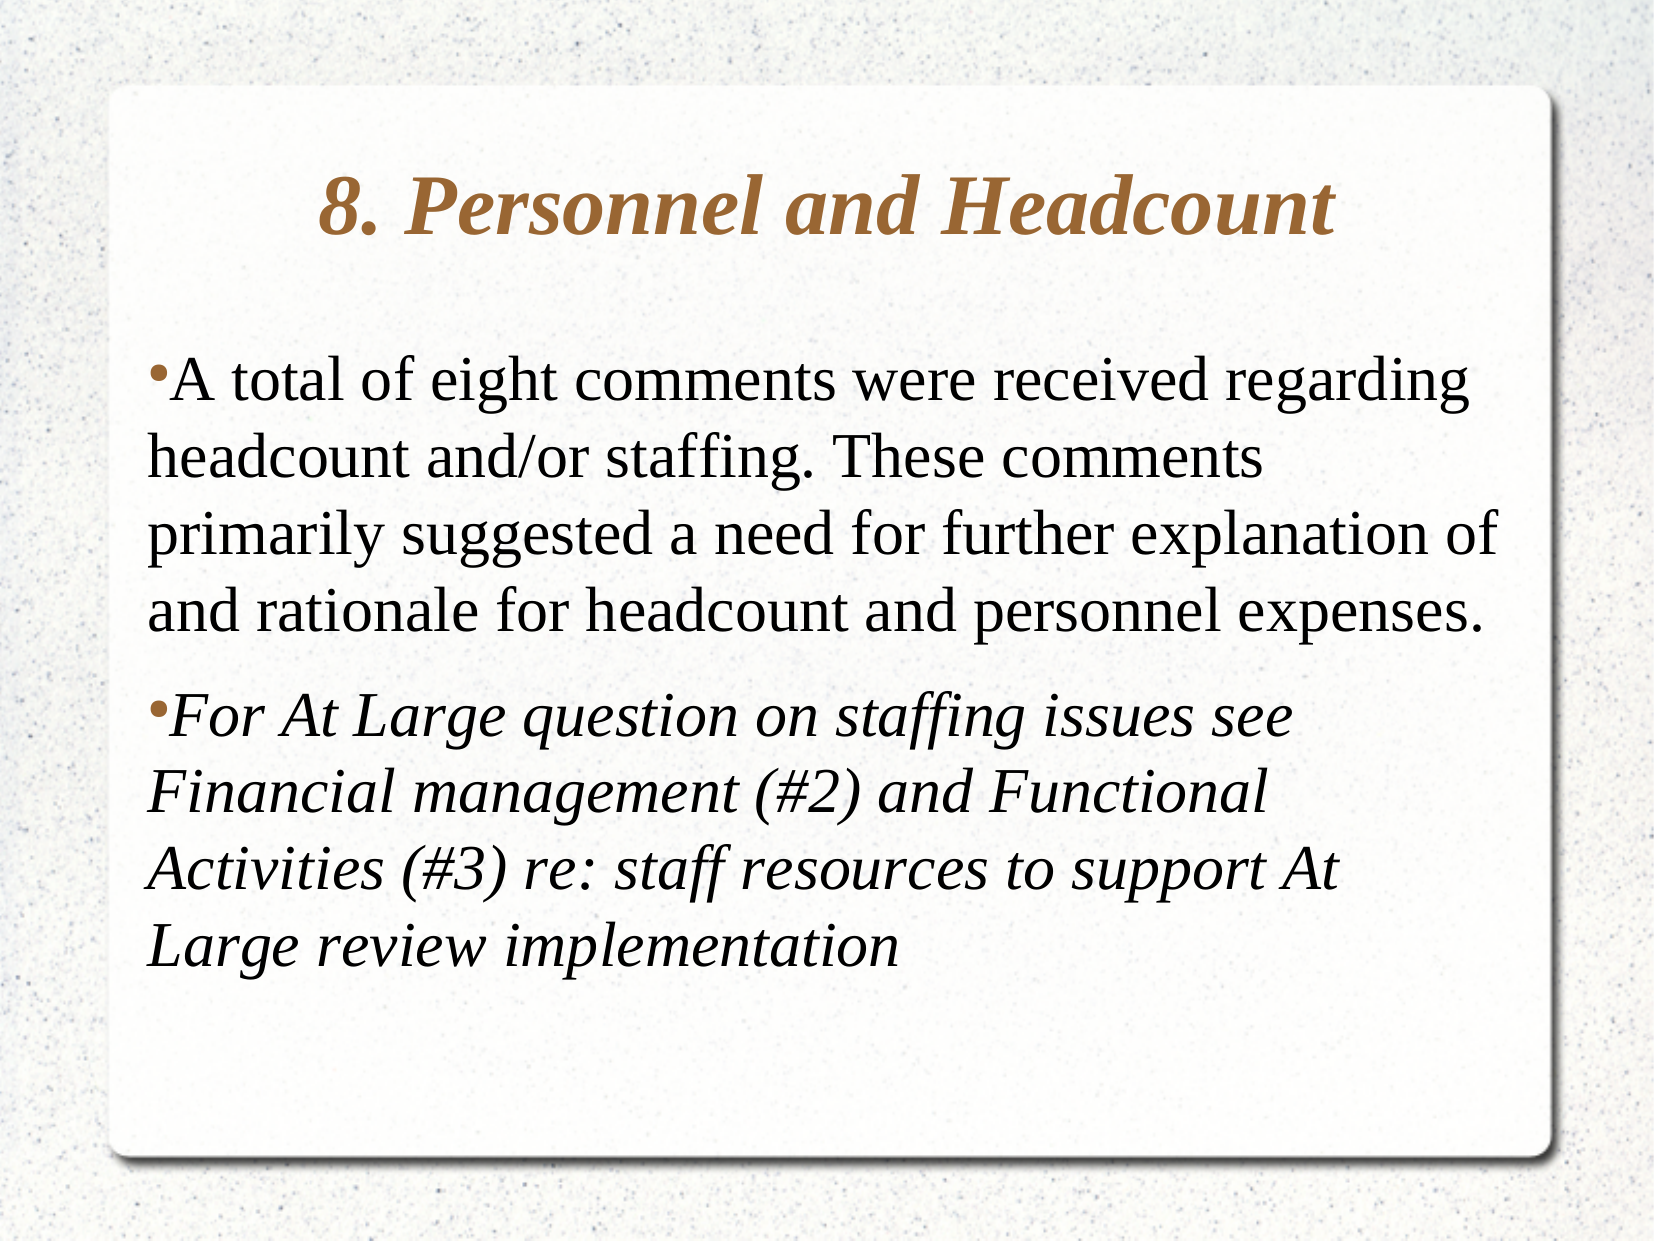

# 8. Personnel and Headcount
A total of eight comments were received regarding headcount and/or staffing. These comments primarily suggested a need for further explanation of and rationale for headcount and personnel expenses.
For At Large question on staffing issues see Financial management (#2) and Functional Activities (#3) re: staff resources to support At Large review implementation